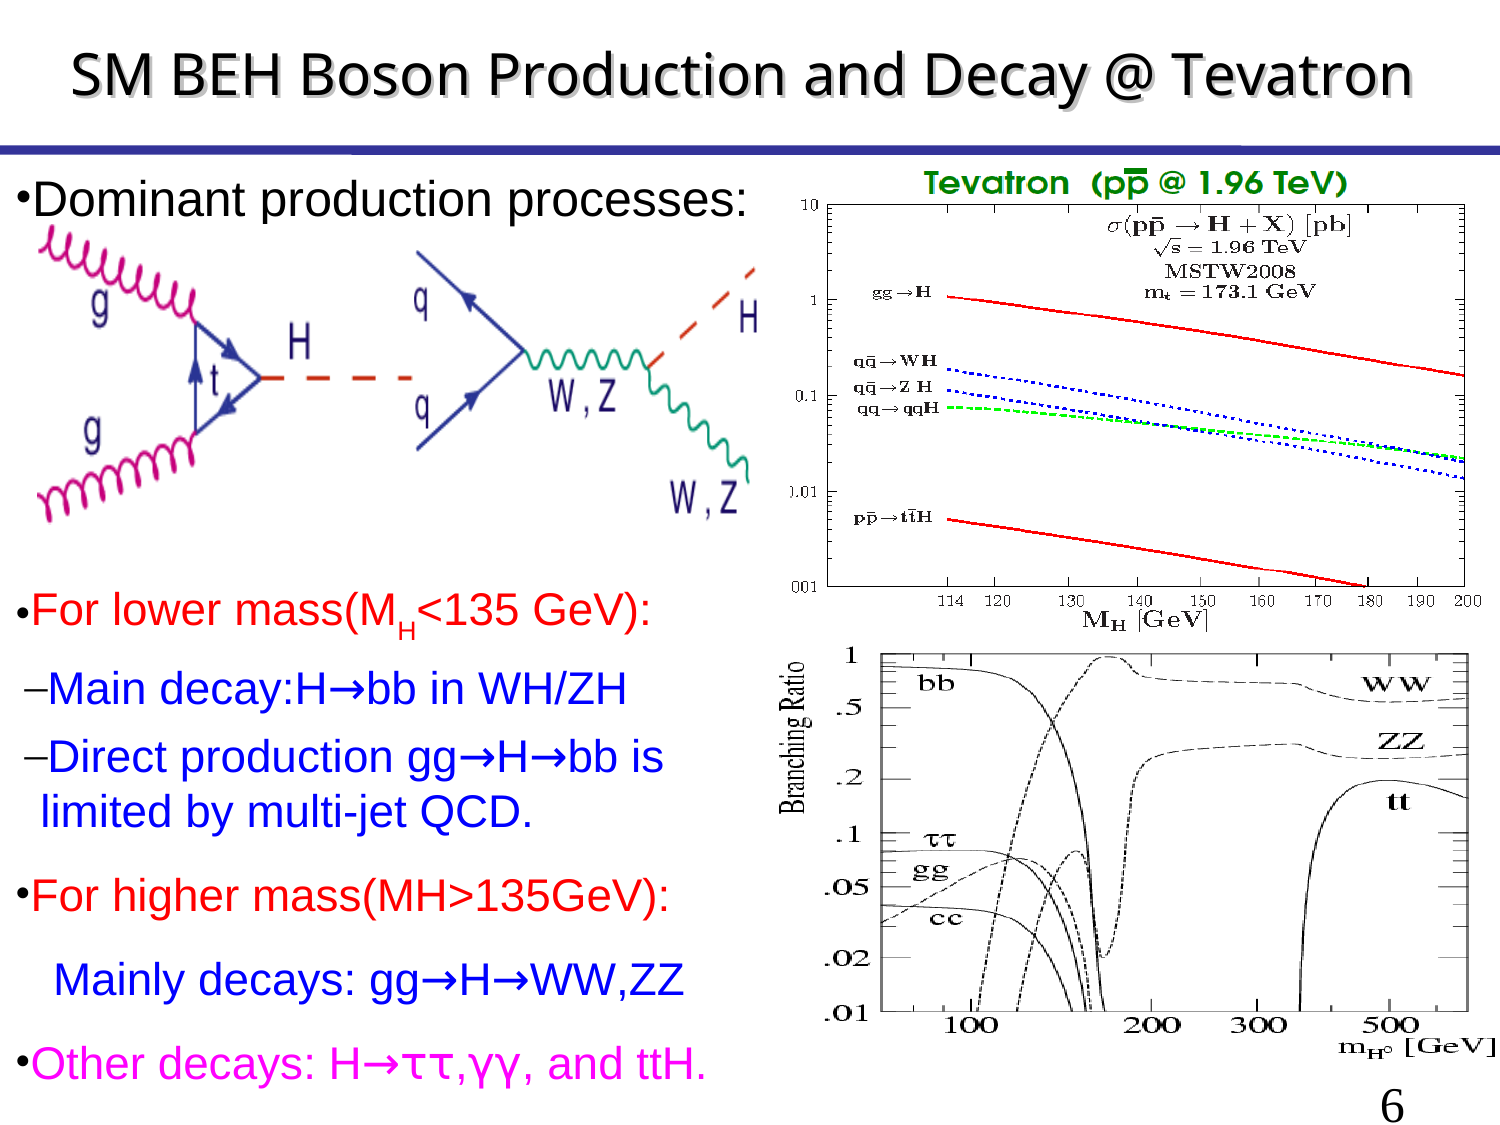

# SM BEH Boson Production and Decay @ Tevatron
Dominant production processes:
For lower mass(MH<135 GeV):
Main decay:H→bb in WH/ZH
Direct production gg→H→bb is limited by multi-jet QCD.
For higher mass(MH>135GeV):
 Mainly decays: gg→H→WW,ZZ
Other decays: H→ττ,γγ, and ttH.
6